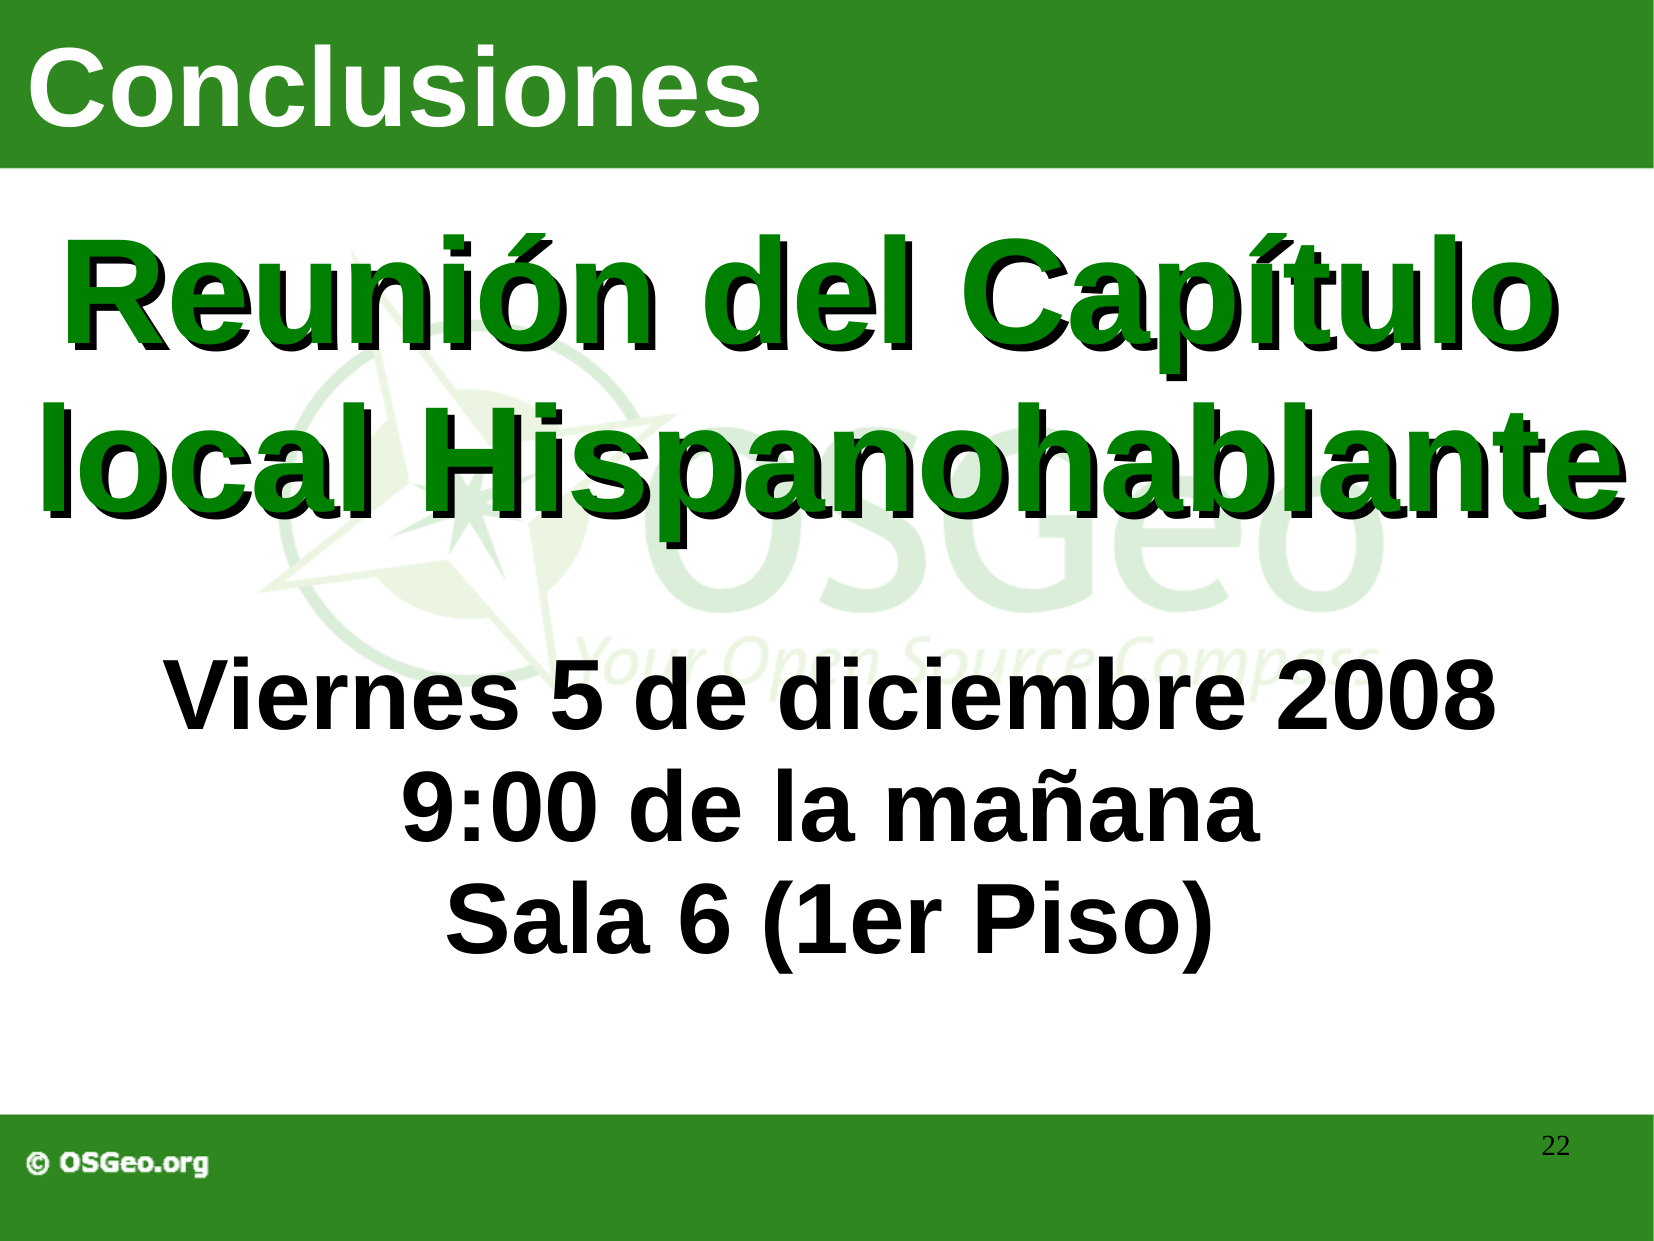

Conclusiones
Reunión del Capítulo
local Hispanohablante
Viernes 5 de diciembre 2008
9:00 de la mañana
Sala 6 (1er Piso)
22